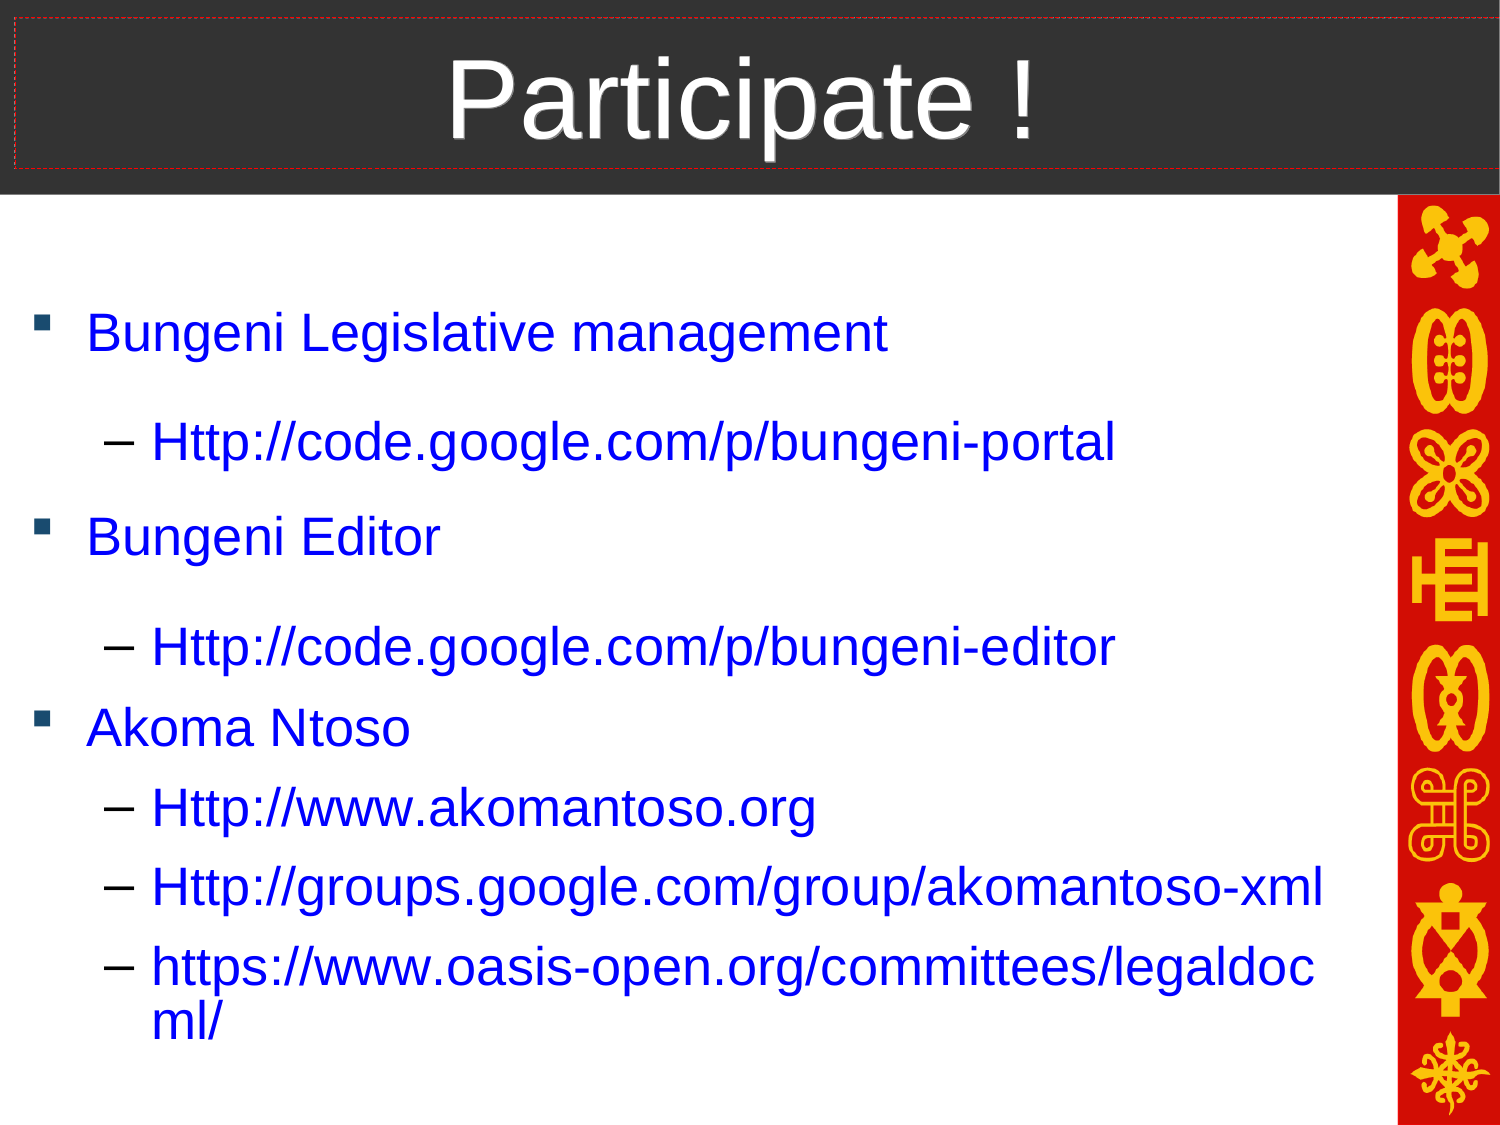

# Participate !
Bungeni Legislative management
Http://code.google.com/p/bungeni-portal
Bungeni Editor
Http://code.google.com/p/bungeni-editor
Akoma Ntoso
Http://www.akomantoso.org
Http://groups.google.com/group/akomantoso-xml
https://www.oasis-open.org/committees/legaldocml/